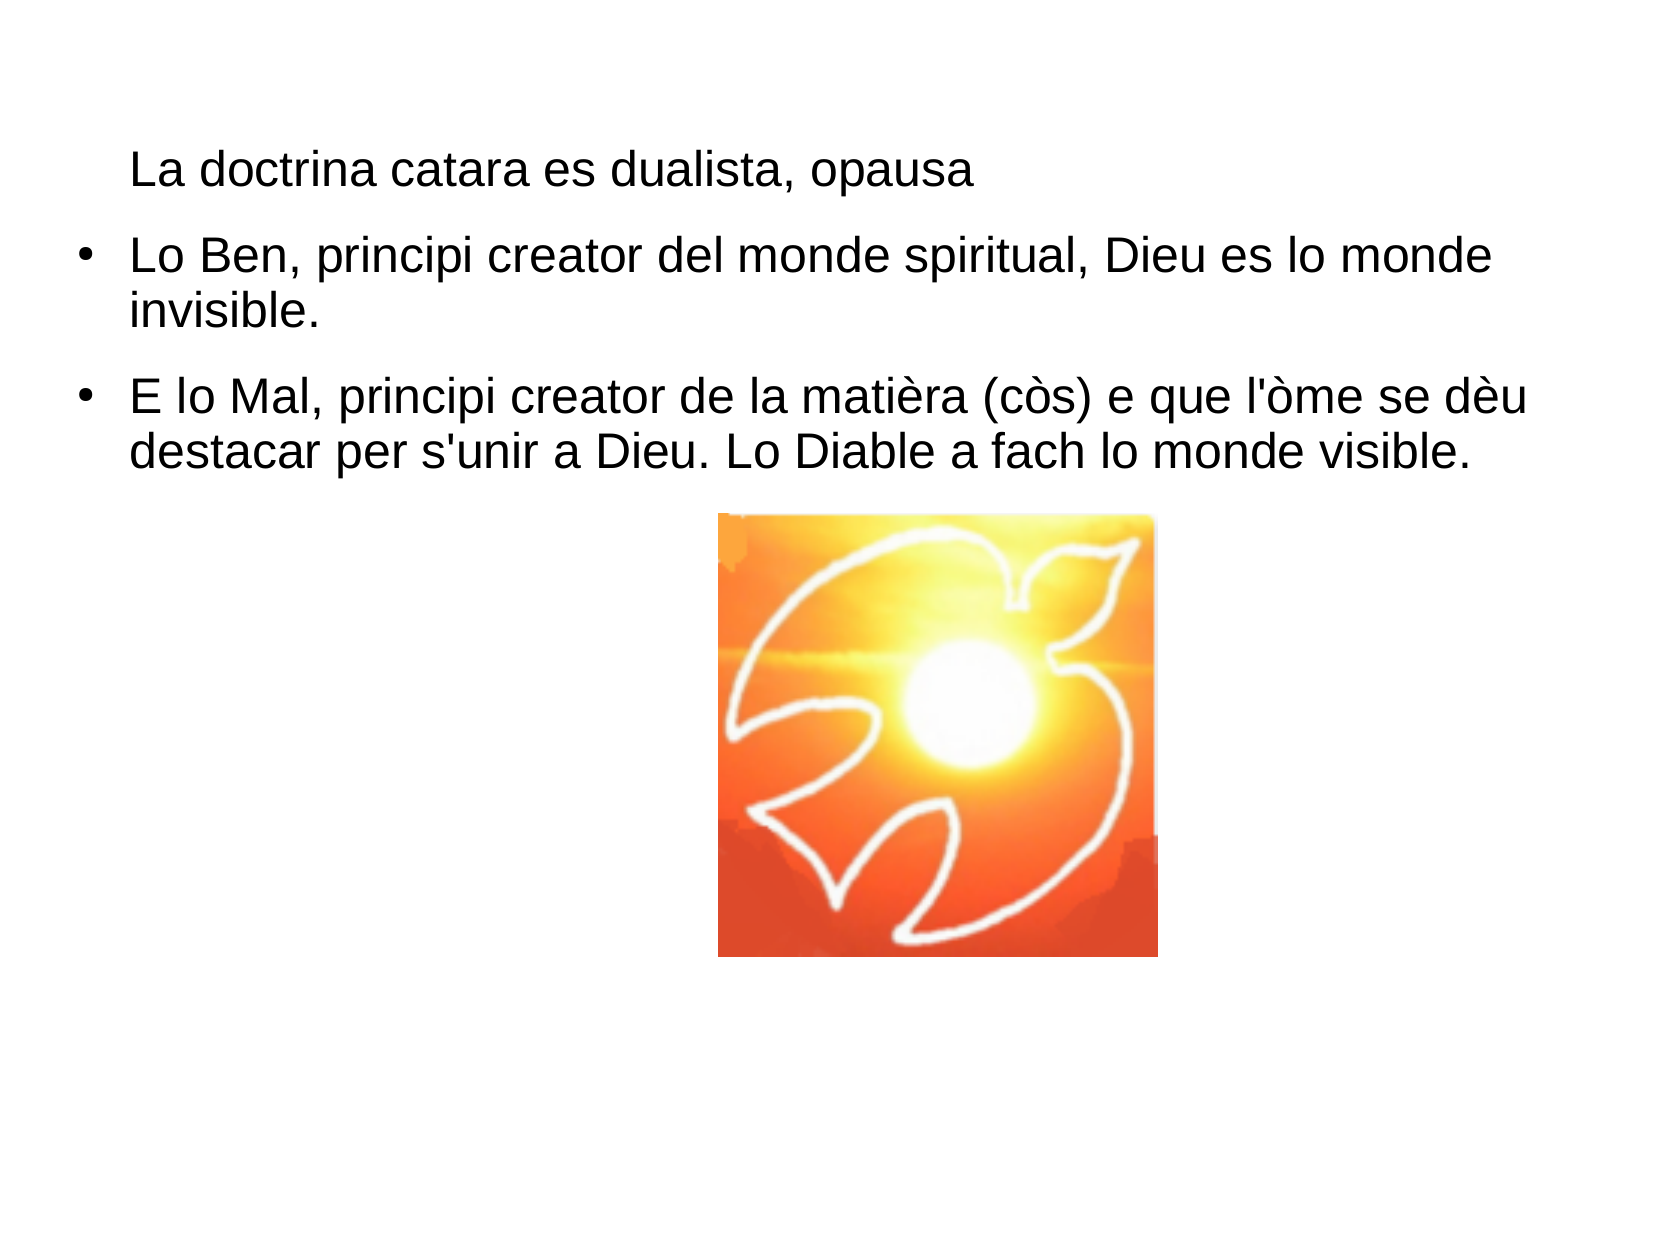

# La doctrina catara es dualista, opausa
Lo Ben, principi creator del monde spiritual, Dieu es lo monde invisible.
E lo Mal, principi creator de la matièra (còs) e que l'òme se dèu destacar per s'unir a Dieu. Lo Diable a fach lo monde visible.